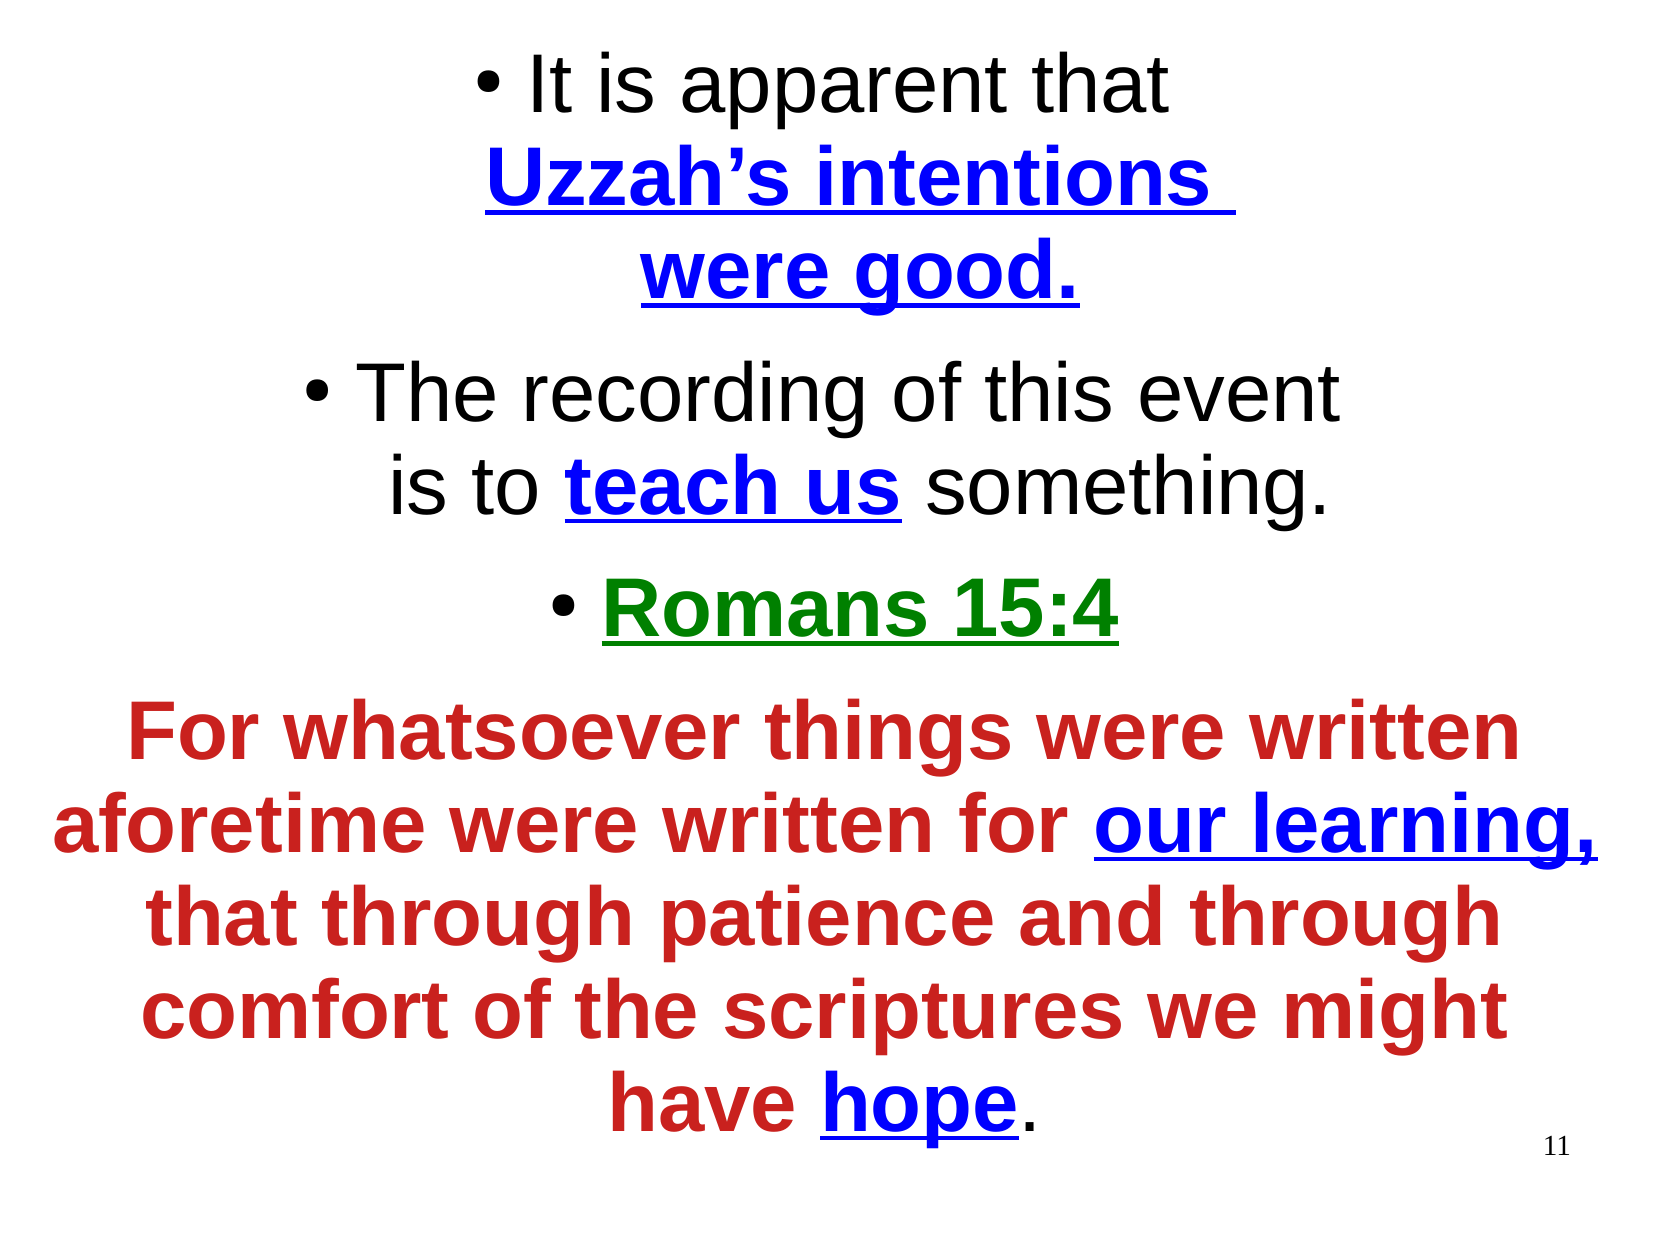

# It is apparent that Uzzah’s intentions were good.
The recording of this event
is to teach us something.
Romans 15:4
For whatsoever things were written aforetime were written for our learning, that through patience and through comfort of the scriptures we might have hope.
11